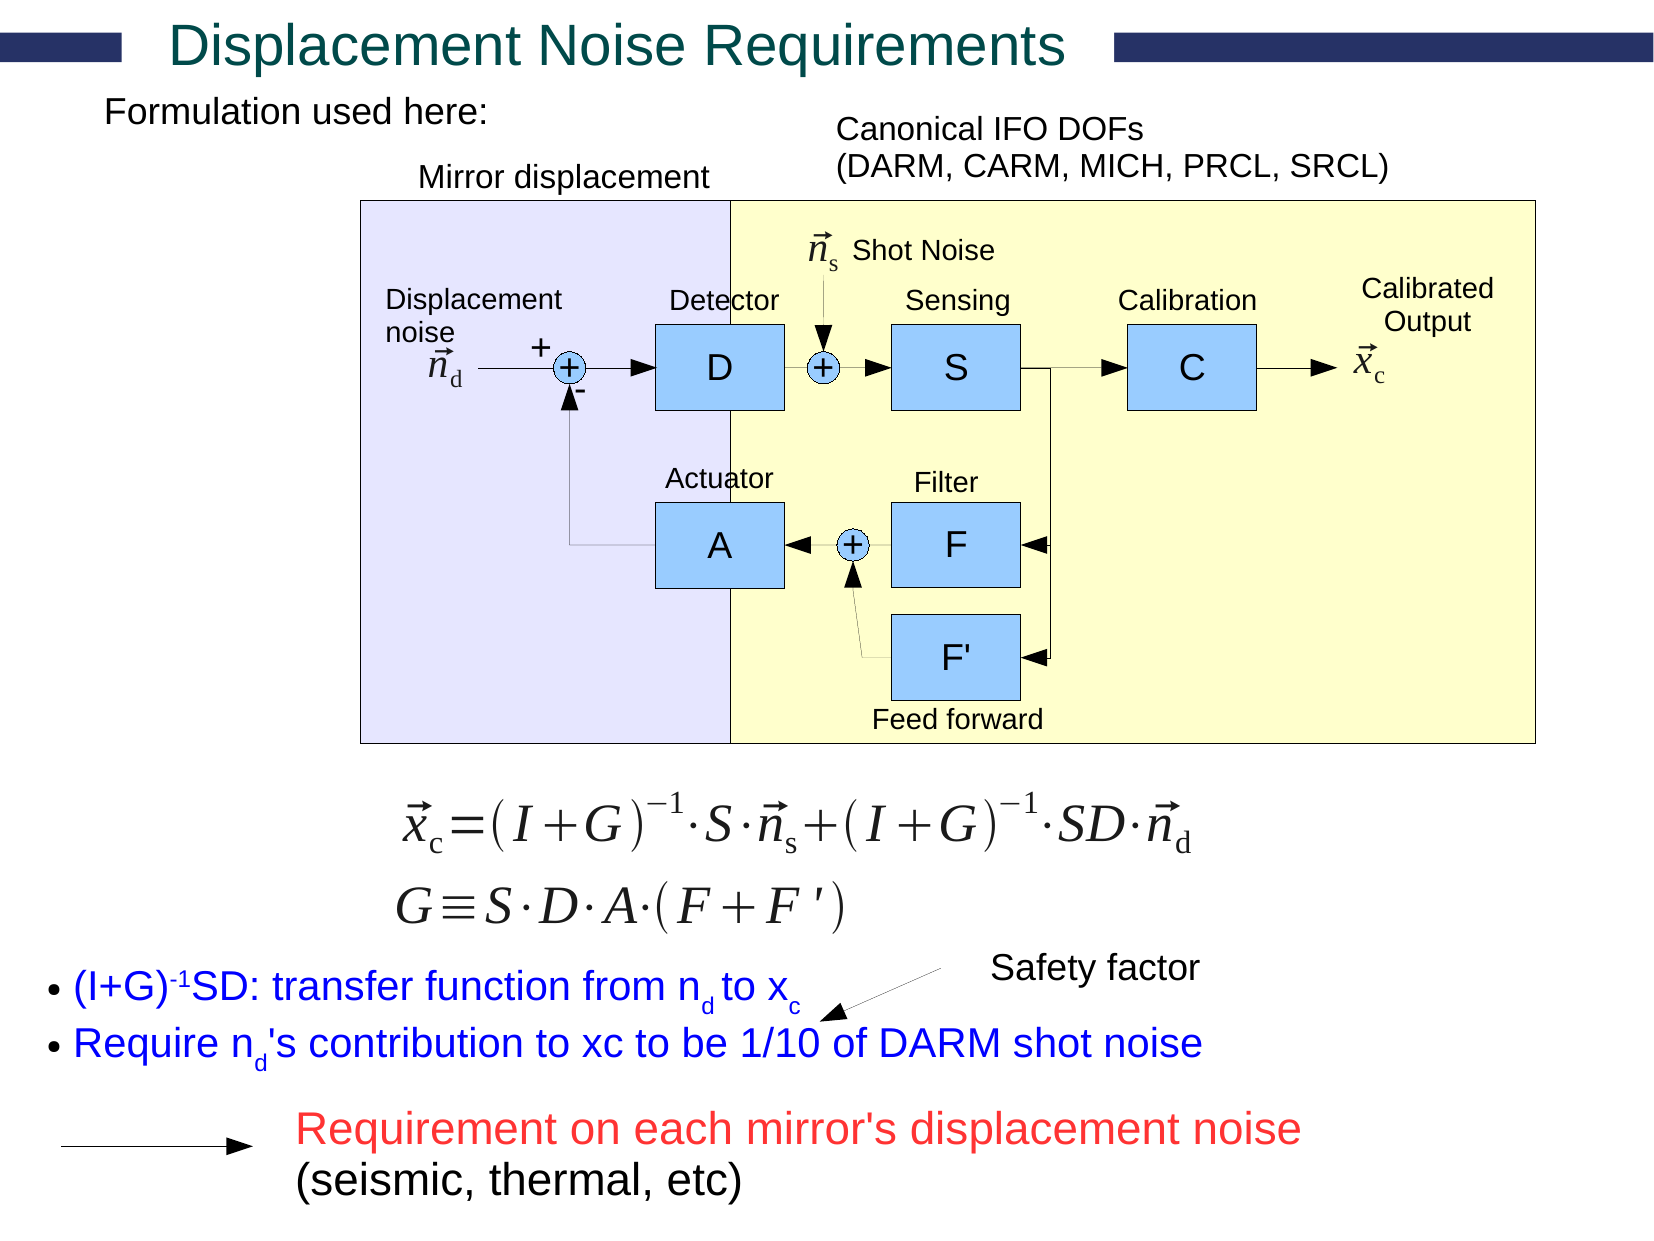

# Displacement Noise Requirements
Formulation used here:
Canonical IFO DOFs
(DARM, CARM, MICH, PRCL, SRCL)
Mirror displacement
Shot Noise
Calibrated
Output
Displacement
noise
Detector
Sensing
Calibration
+
D
S
C
+
+
-
Actuator
Filter
F
A
+
F'
Feed forward
Safety factor
 (I+G)-1SD: transfer function from nd to xc
 Require nd's contribution to xc to be 1/10 of DARM shot noise
Requirement on each mirror's displacement noise
(seismic, thermal, etc)